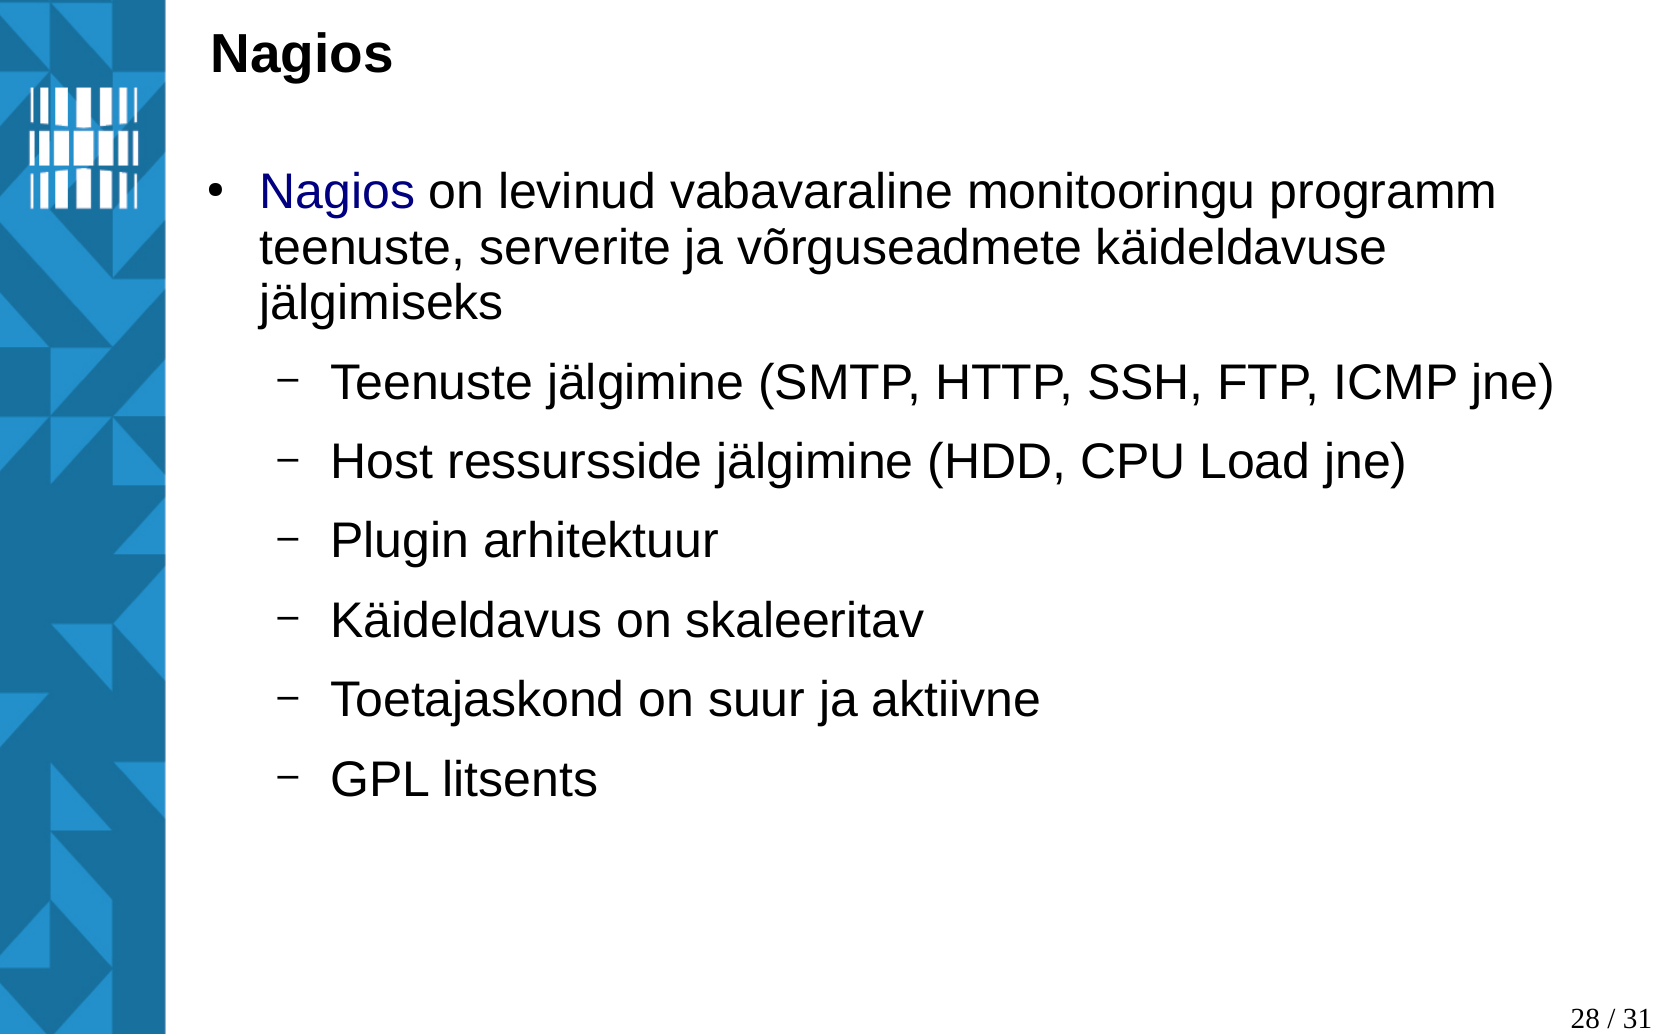

# Nagios
Nagios on levinud vabavaraline monitooringu programm teenuste, serverite ja võrguseadmete käideldavuse jälgimiseks
Teenuste jälgimine (SMTP, HTTP, SSH, FTP, ICMP jne)
Host ressursside jälgimine (HDD, CPU Load jne)
Plugin arhitektuur
Käideldavus on skaleeritav
Toetajaskond on suur ja aktiivne
GPL litsents
28